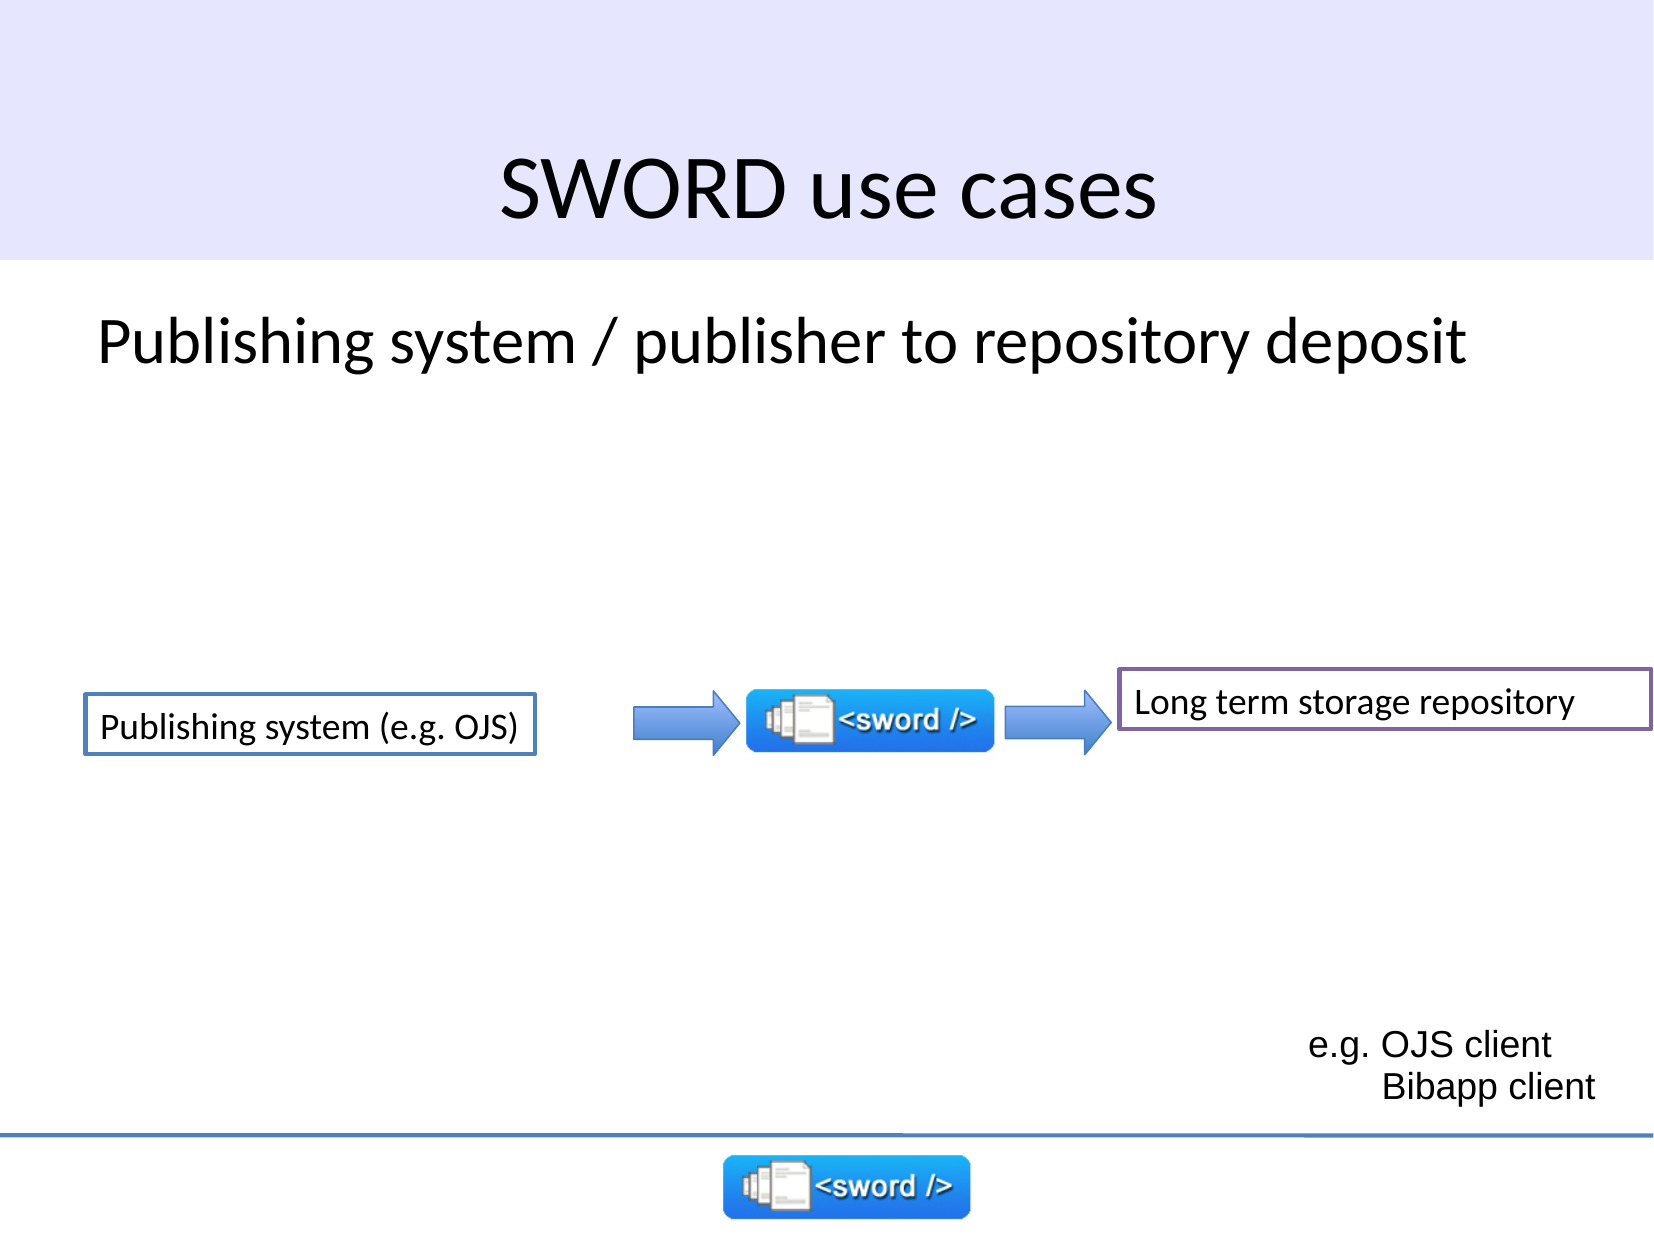

SWORD use cases
# Publishing system / publisher to repository deposit
Long term storage repository
Publishing system (e.g. OJS)
e.g. OJS client
 Bibapp client